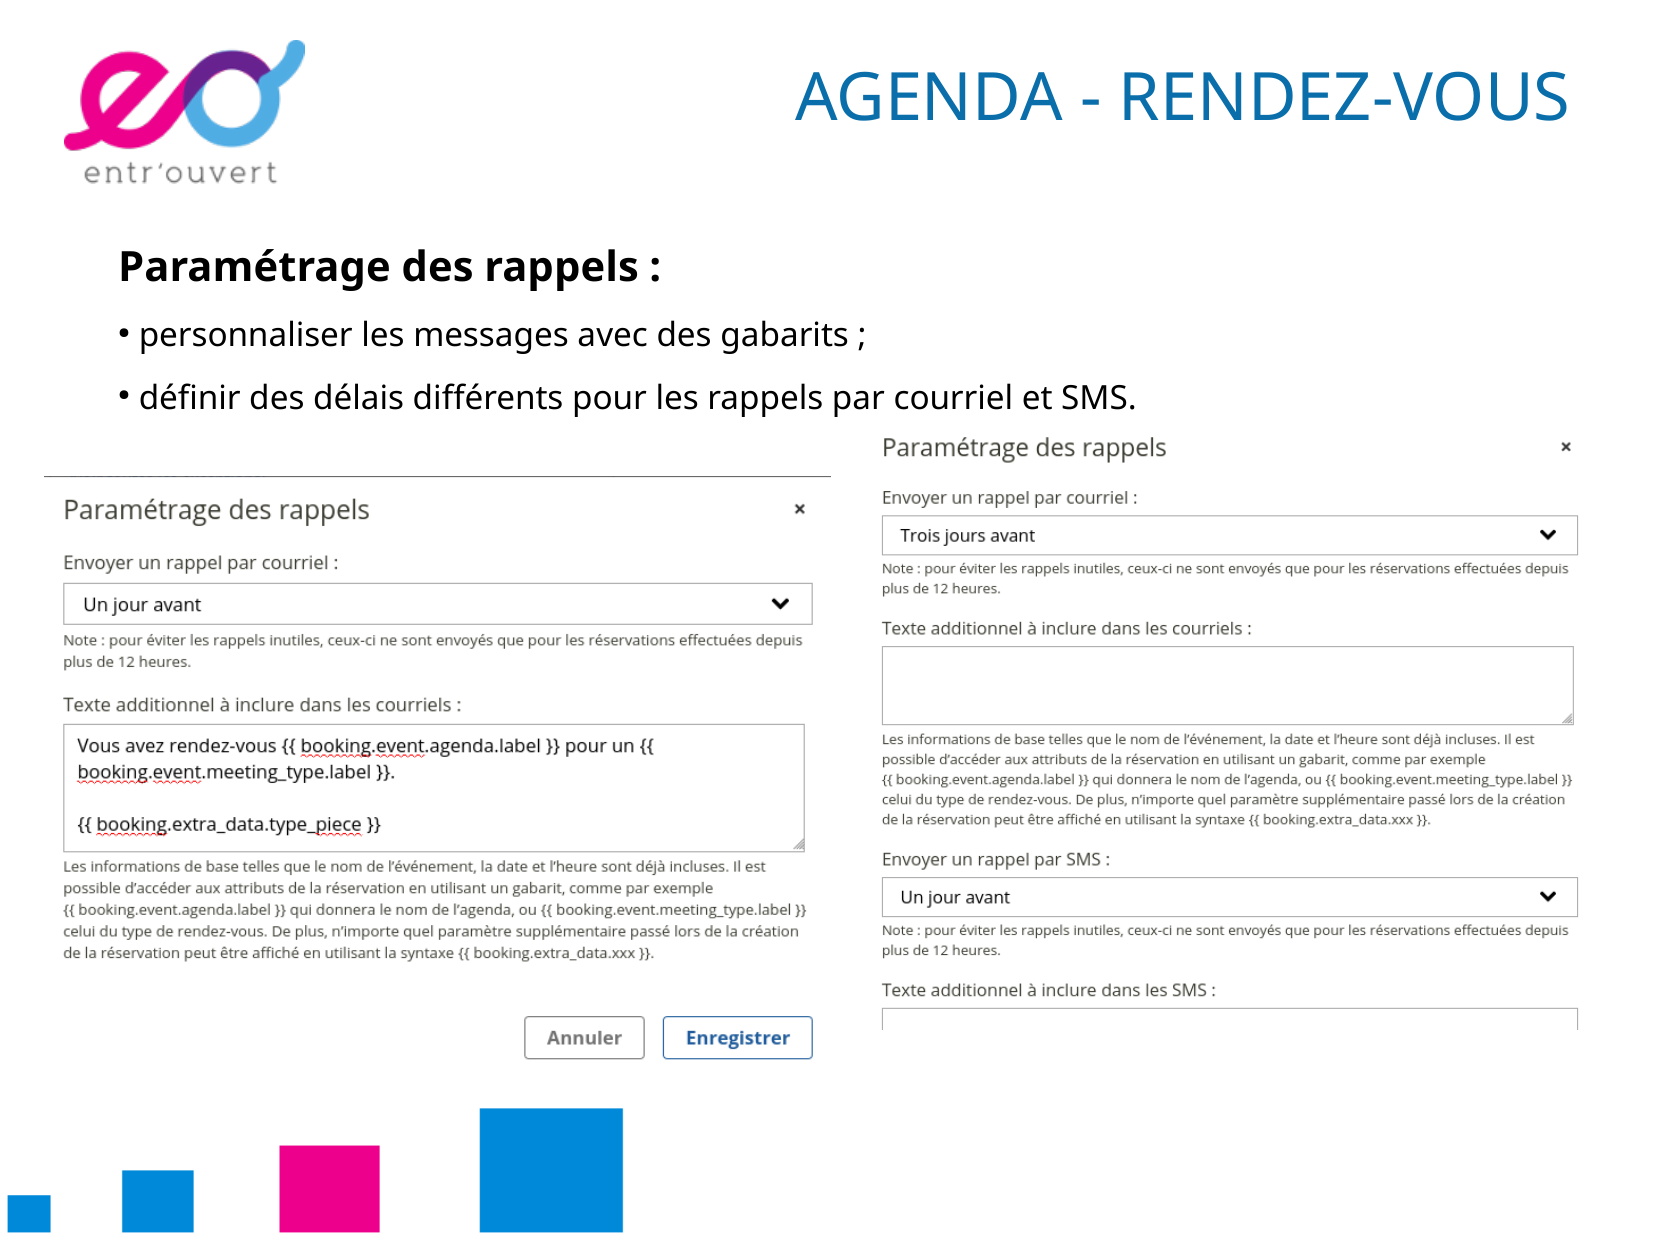

# AGENDA - Rendez-vous
Paramétrage des rappels :
 personnaliser les messages avec des gabarits ;
 définir des délais différents pour les rappels par courriel et SMS.